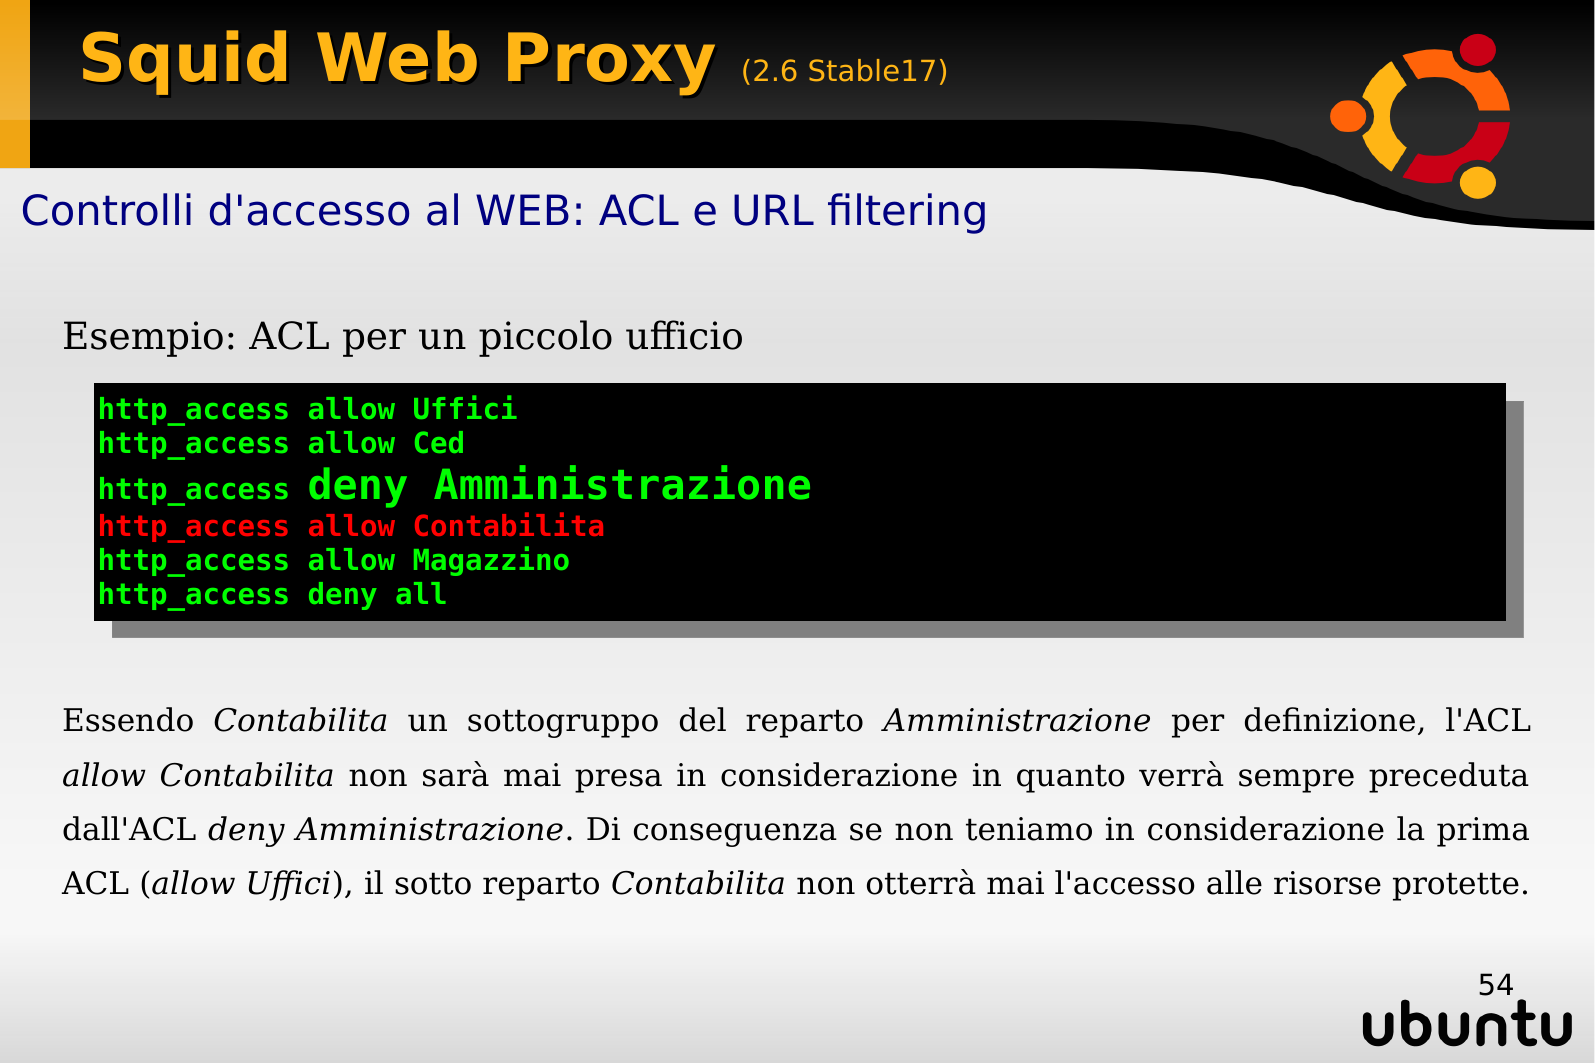

Squid Web Proxy (2.6 Stable17)
Controlli d'accesso al WEB: ACL e URL filtering
Esempio: ACL per un piccolo ufficio
Essendo Contabilita un sottogruppo del reparto Amministrazione per definizione, l'ACL allow Contabilita non sarà mai presa in considerazione in quanto verrà sempre preceduta dall'ACL deny Amministrazione. Di conseguenza se non teniamo in considerazione la prima ACL (allow Uffici), il sotto reparto Contabilita non otterrà mai l'accesso alle risorse protette.
http_access allow Uffici
http_access allow Ced
http_access deny Amministrazione
http_access allow Contabilita
http_access allow Magazzino
http_access deny all
54